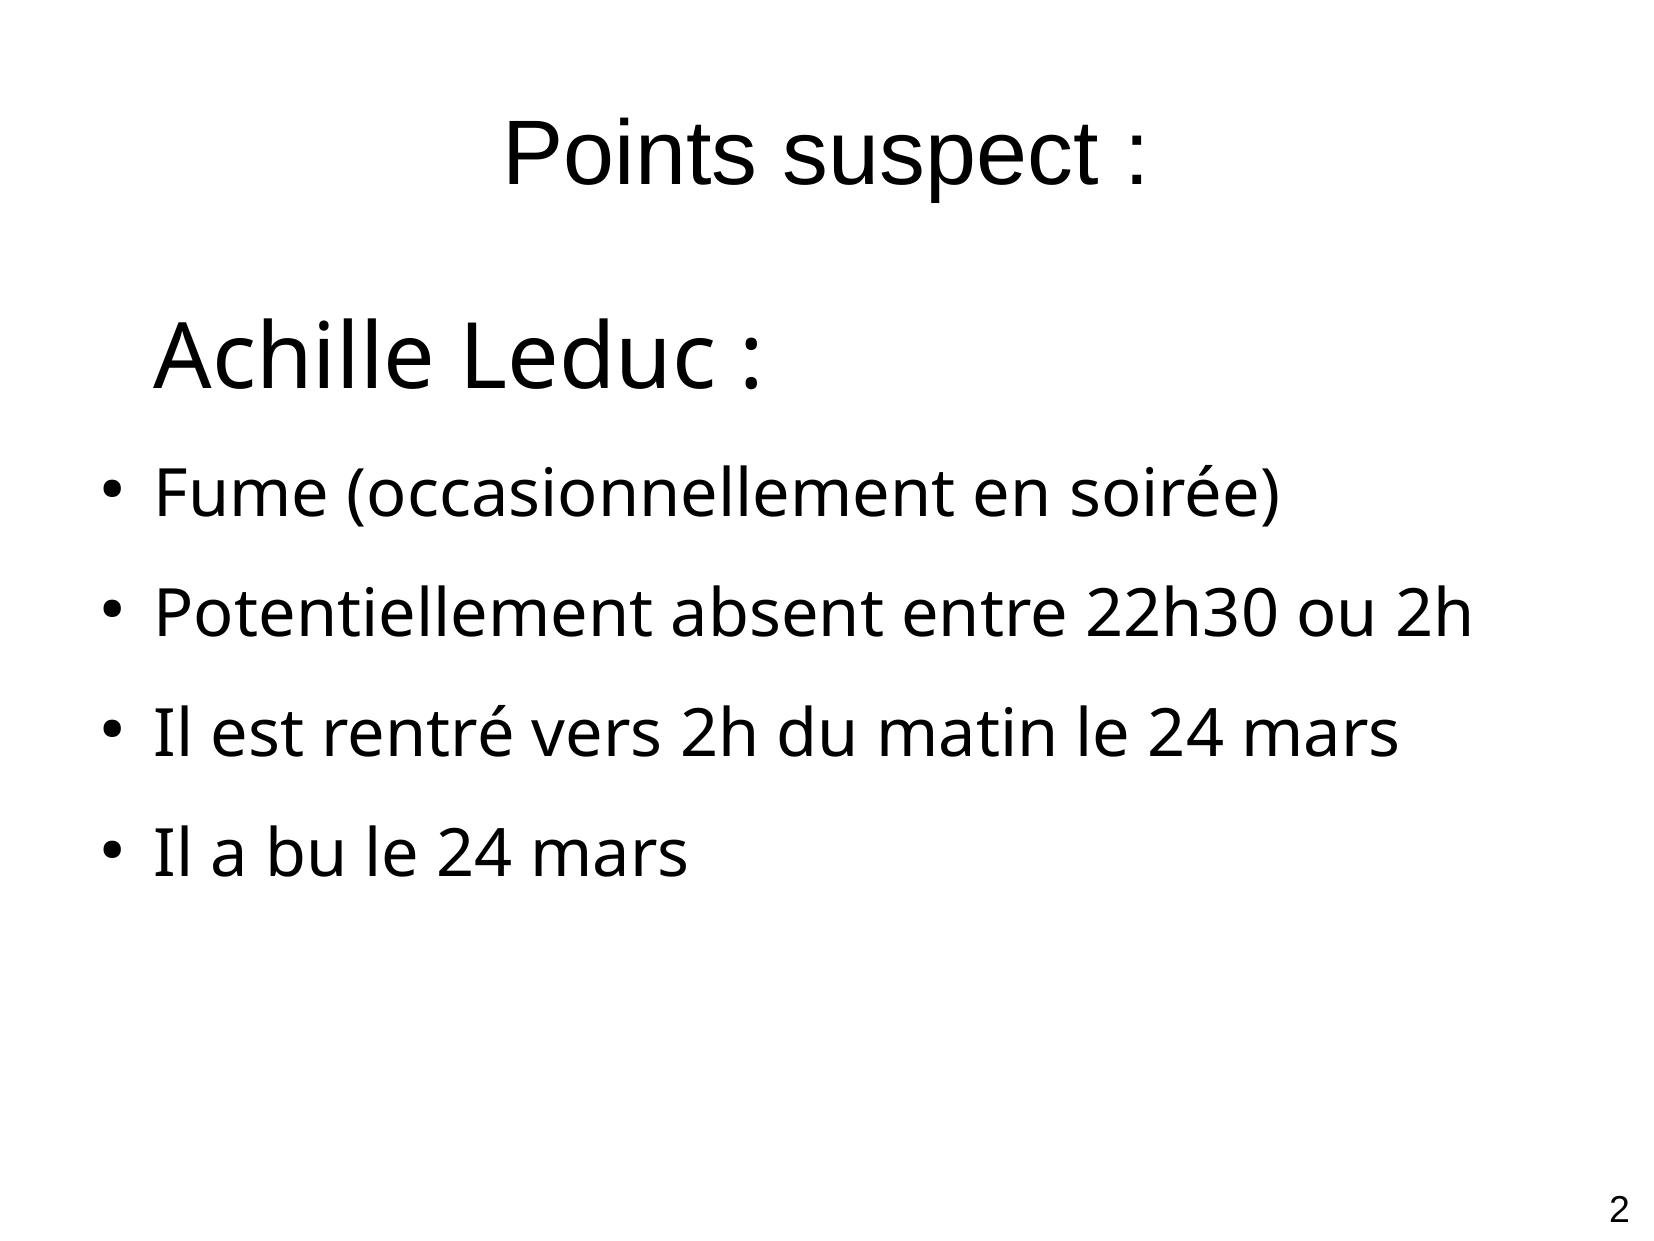

# Points suspect :
Achille Leduc :
Fume (occasionnellement en soirée)
Potentiellement absent entre 22h30 ou 2h
Il est rentré vers 2h du matin le 24 mars
Il a bu le 24 mars
2